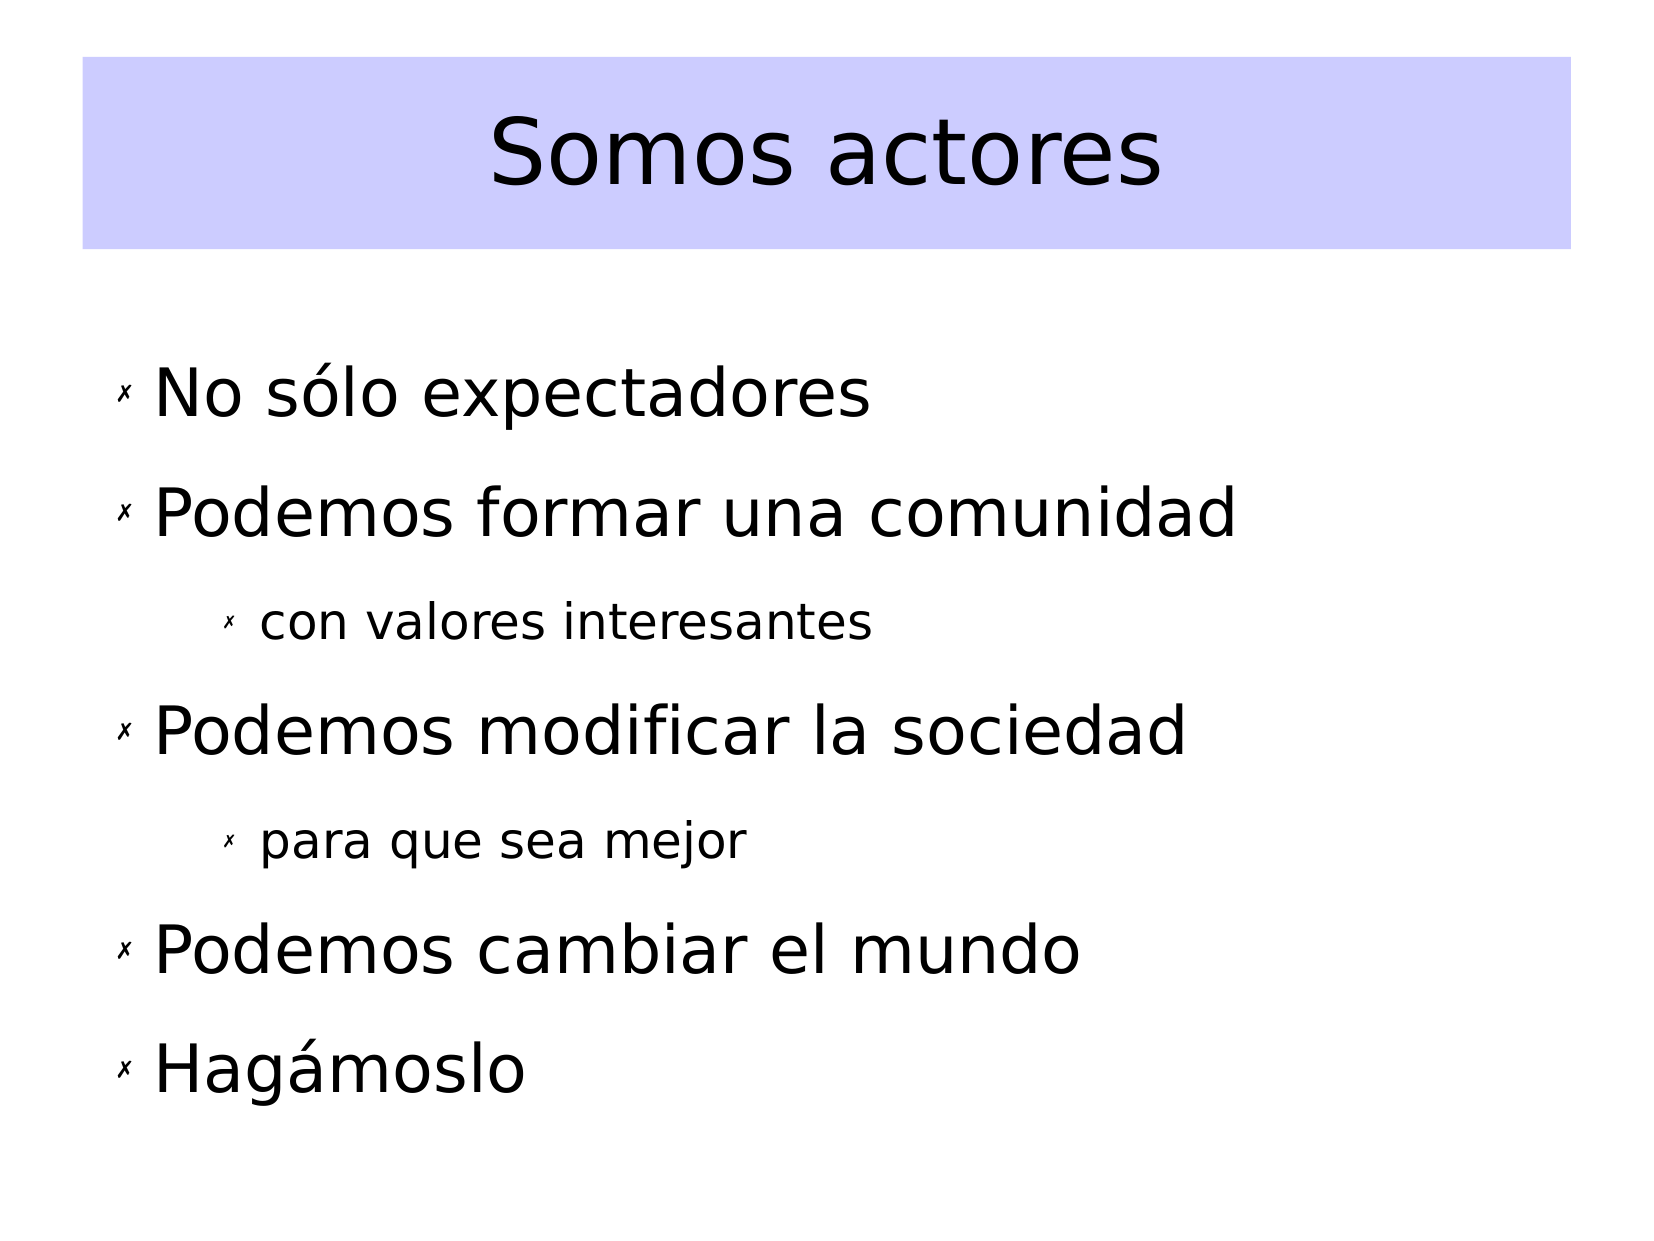

Somos actores
# No sólo expectadores
Podemos formar una comunidad
con valores interesantes
Podemos modificar la sociedad
para que sea mejor
Podemos cambiar el mundo
Hagámoslo